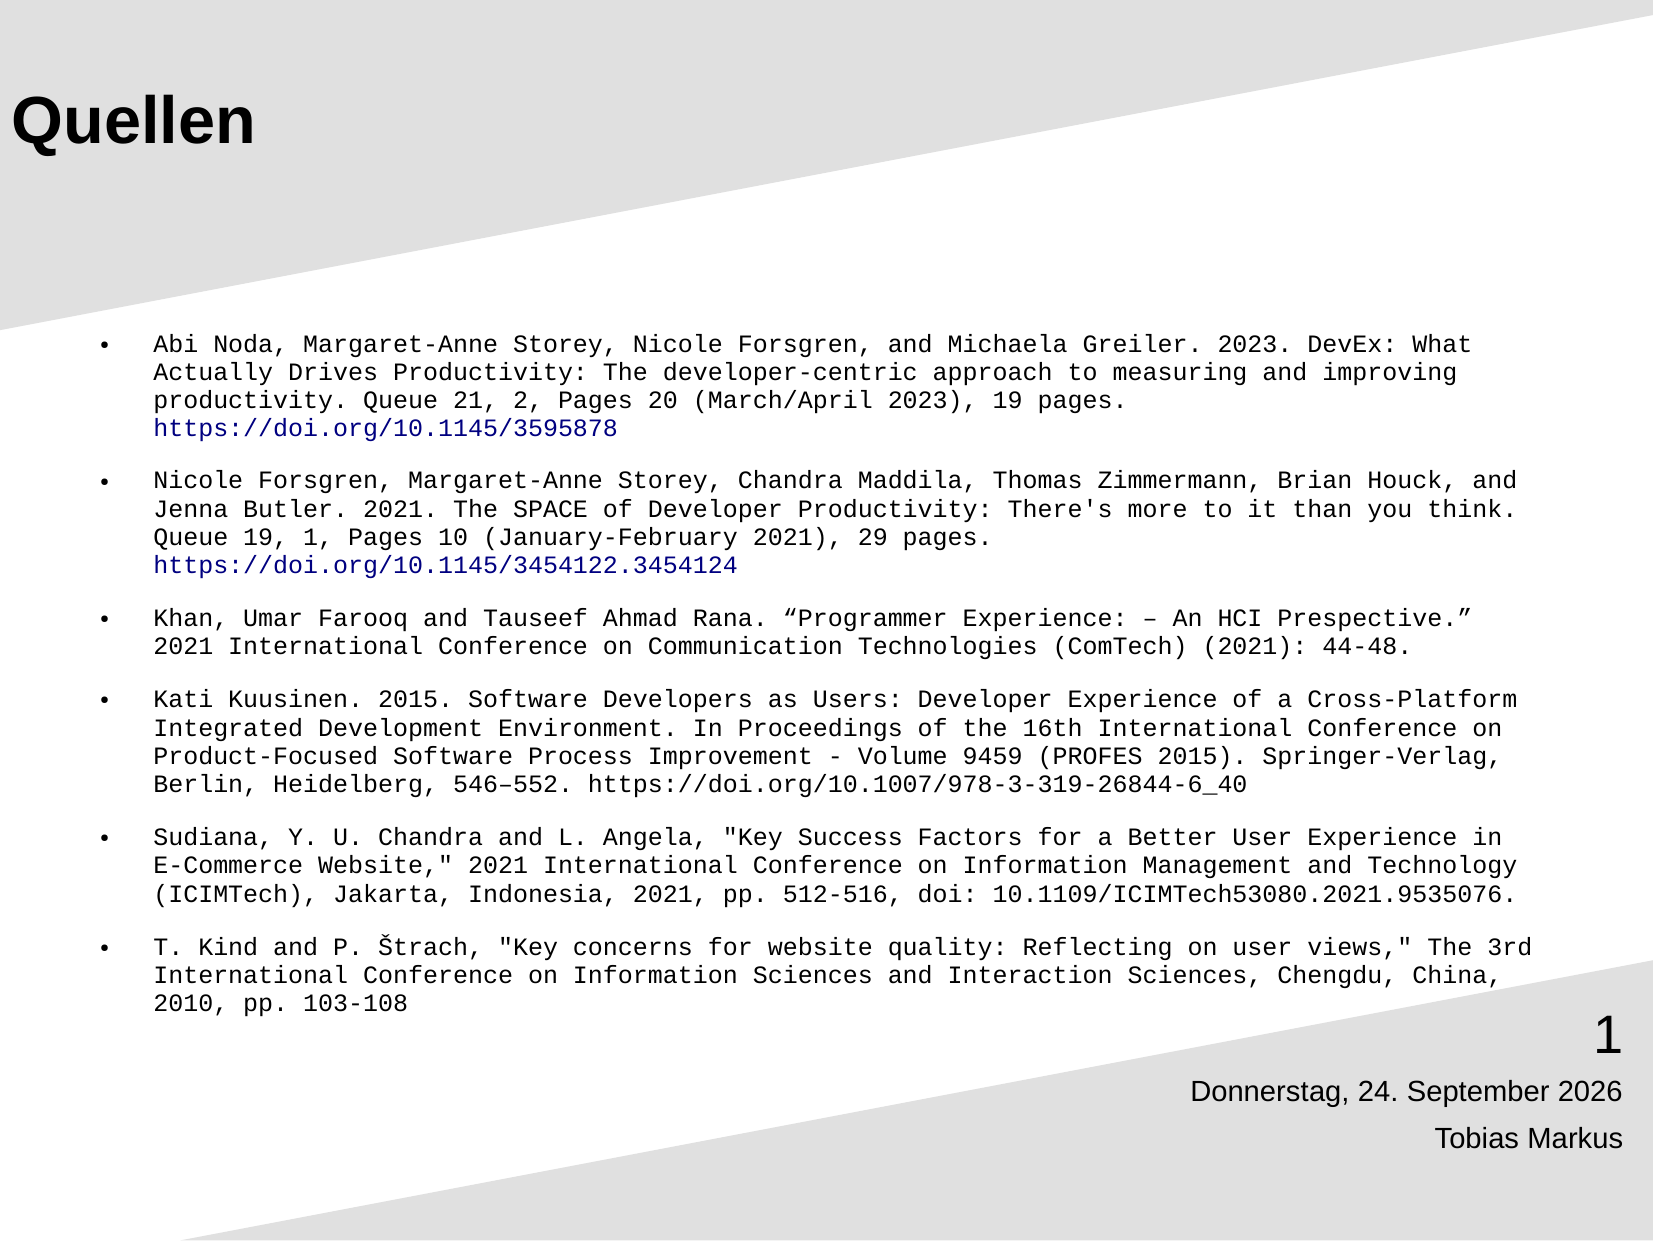

# Quellen
Abi Noda, Margaret-Anne Storey, Nicole Forsgren, and Michaela Greiler. 2023. DevEx: What Actually Drives Productivity: The developer-centric approach to measuring and improving productivity. Queue 21, 2, Pages 20 (March/April 2023), 19 pages. https://doi.org/10.1145/3595878
Nicole Forsgren, Margaret-Anne Storey, Chandra Maddila, Thomas Zimmermann, Brian Houck, and Jenna Butler. 2021. The SPACE of Developer Productivity: There's more to it than you think. Queue 19, 1, Pages 10 (January-February 2021), 29 pages. https://doi.org/10.1145/3454122.3454124
Khan, Umar Farooq and Tauseef Ahmad Rana. “Programmer Experience: – An HCI Prespective.” 2021 International Conference on Communication Technologies (ComTech) (2021): 44-48.
Kati Kuusinen. 2015. Software Developers as Users: Developer Experience of a Cross-Platform Integrated Development Environment. In Proceedings of the 16th International Conference on Product-Focused Software Process Improvement - Volume 9459 (PROFES 2015). Springer-Verlag, Berlin, Heidelberg, 546–552. https://doi.org/10.1007/978-3-319-26844-6_40
Sudiana, Y. U. Chandra and L. Angela, "Key Success Factors for a Better User Experience in E-Commerce Website," 2021 International Conference on Information Management and Technology (ICIMTech), Jakarta, Indonesia, 2021, pp. 512-516, doi: 10.1109/ICIMTech53080.2021.9535076.
T. Kind and P. Štrach, "Key concerns for website quality: Reflecting on user views," The 3rd International Conference on Information Sciences and Interaction Sciences, Chengdu, China, 2010, pp. 103-108
1
Tobias Markus